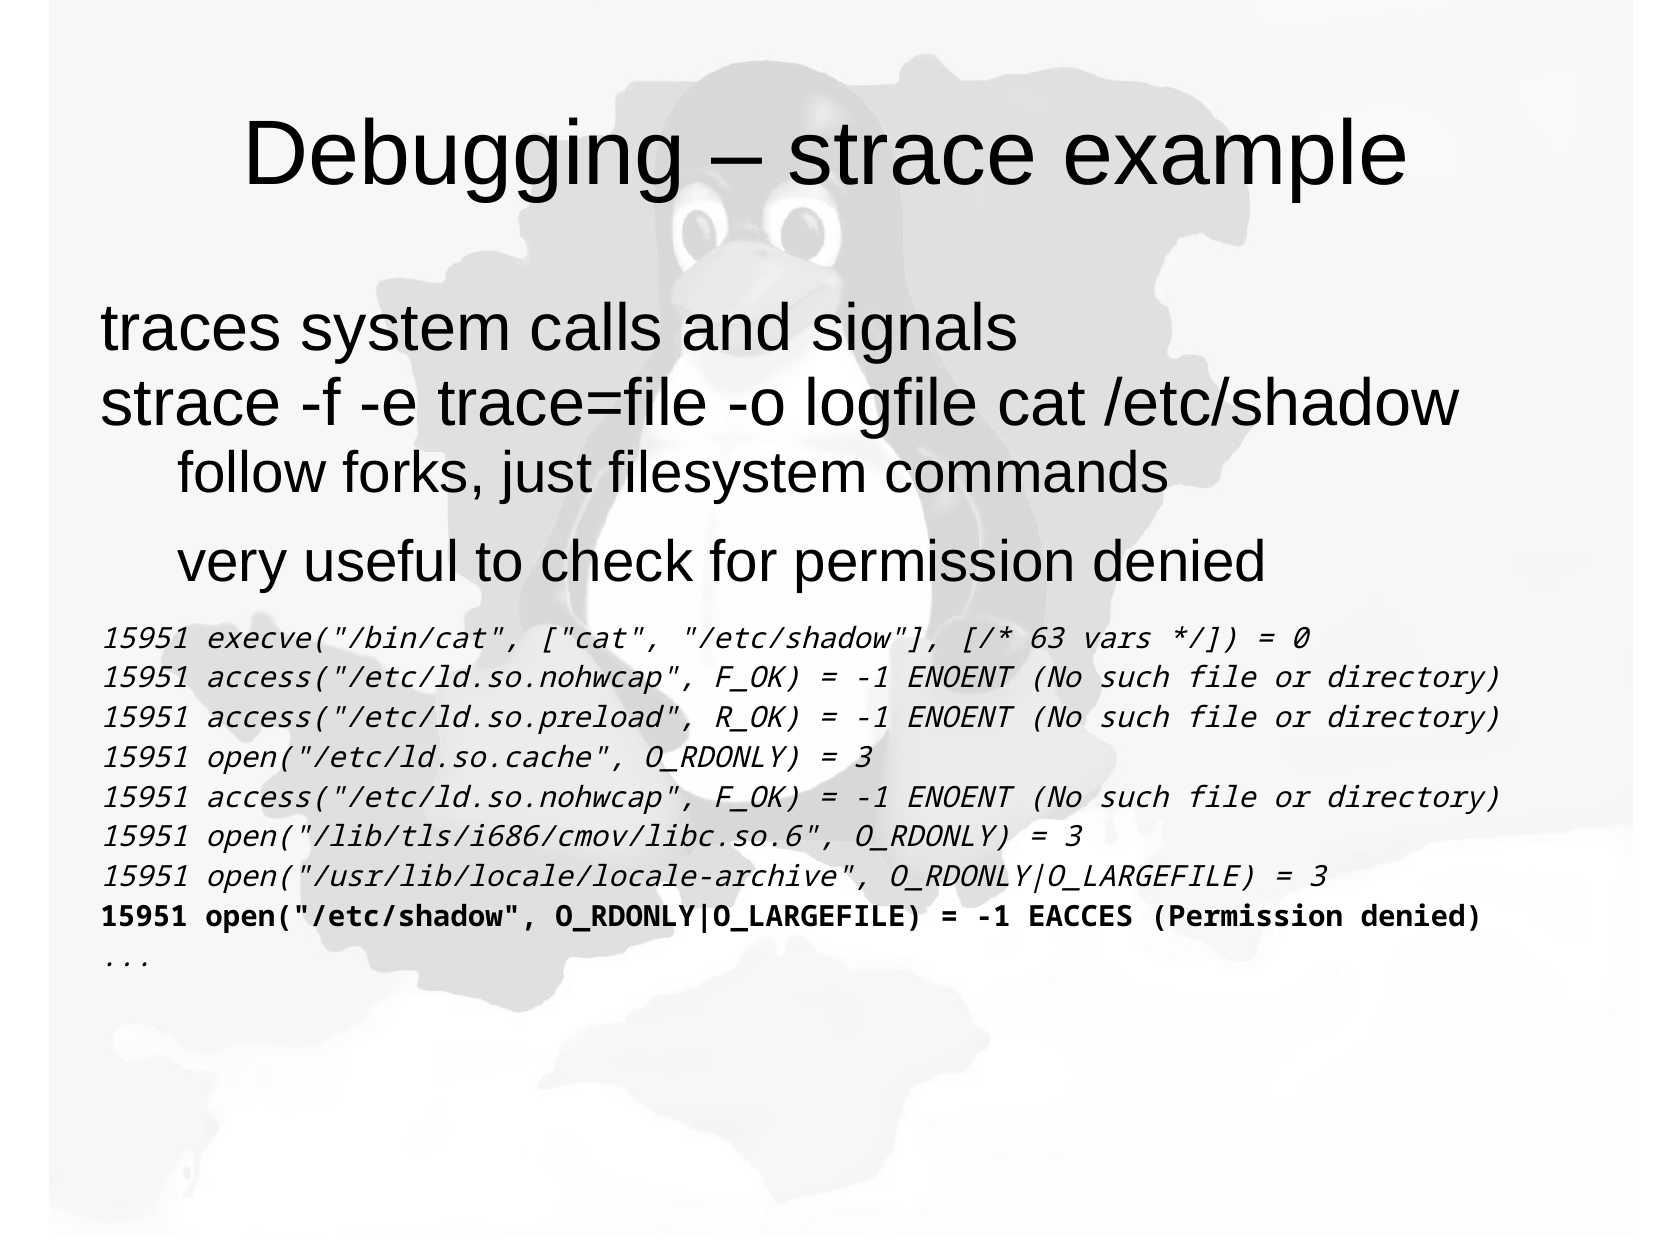

# Debugging – strace example
traces system calls and signals
strace -f -e trace=file -o logfile cat /etc/shadow
follow forks, just filesystem commands
very useful to check for permission denied
15951 execve("/bin/cat", ["cat", "/etc/shadow"], [/* 63 vars */]) = 0
15951 access("/etc/ld.so.nohwcap", F_OK) = -1 ENOENT (No such file or directory)
15951 access("/etc/ld.so.preload", R_OK) = -1 ENOENT (No such file or directory)
15951 open("/etc/ld.so.cache", O_RDONLY) = 3
15951 access("/etc/ld.so.nohwcap", F_OK) = -1 ENOENT (No such file or directory)
15951 open("/lib/tls/i686/cmov/libc.so.6", O_RDONLY) = 3
15951 open("/usr/lib/locale/locale-archive", O_RDONLY|O_LARGEFILE) = 3
15951 open("/etc/shadow", O_RDONLY|O_LARGEFILE) = -1 EACCES (Permission denied)
...